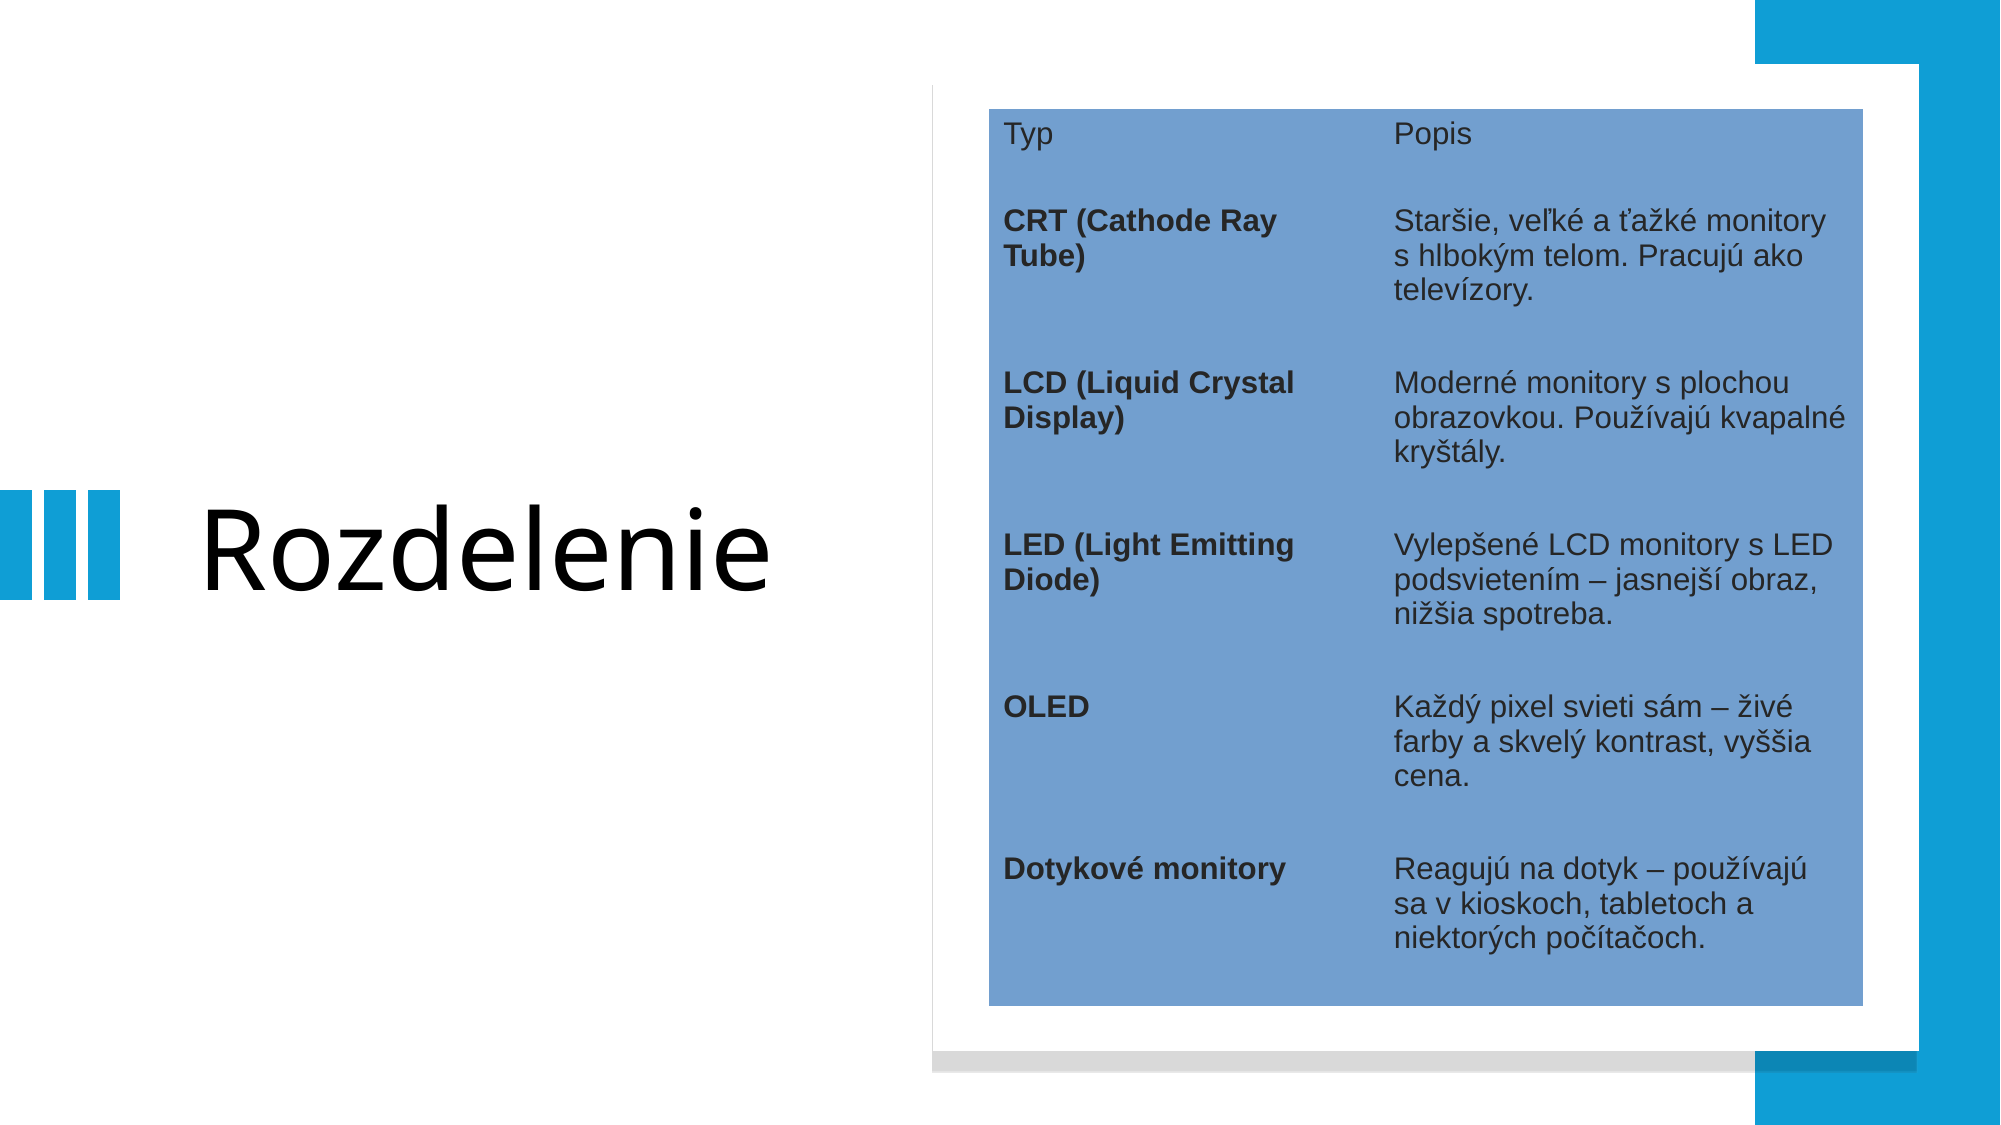

| Typ | Popis |
| --- | --- |
| CRT (Cathode Ray Tube) | Staršie, veľké a ťažké monitory s hlbokým telom. Pracujú ako televízory. |
| LCD (Liquid Crystal Display) | Moderné monitory s plochou obrazovkou. Používajú kvapalné kryštály. |
| LED (Light Emitting Diode) | Vylepšené LCD monitory s LED podsvietením – jasnejší obraz, nižšia spotreba. |
| OLED | Každý pixel svieti sám – živé farby a skvelý kontrast, vyššia cena. |
| Dotykové monitory | Reagujú na dotyk – používajú sa v kioskoch, tabletoch a niektorých počítačoch. |
# Rozdelenie